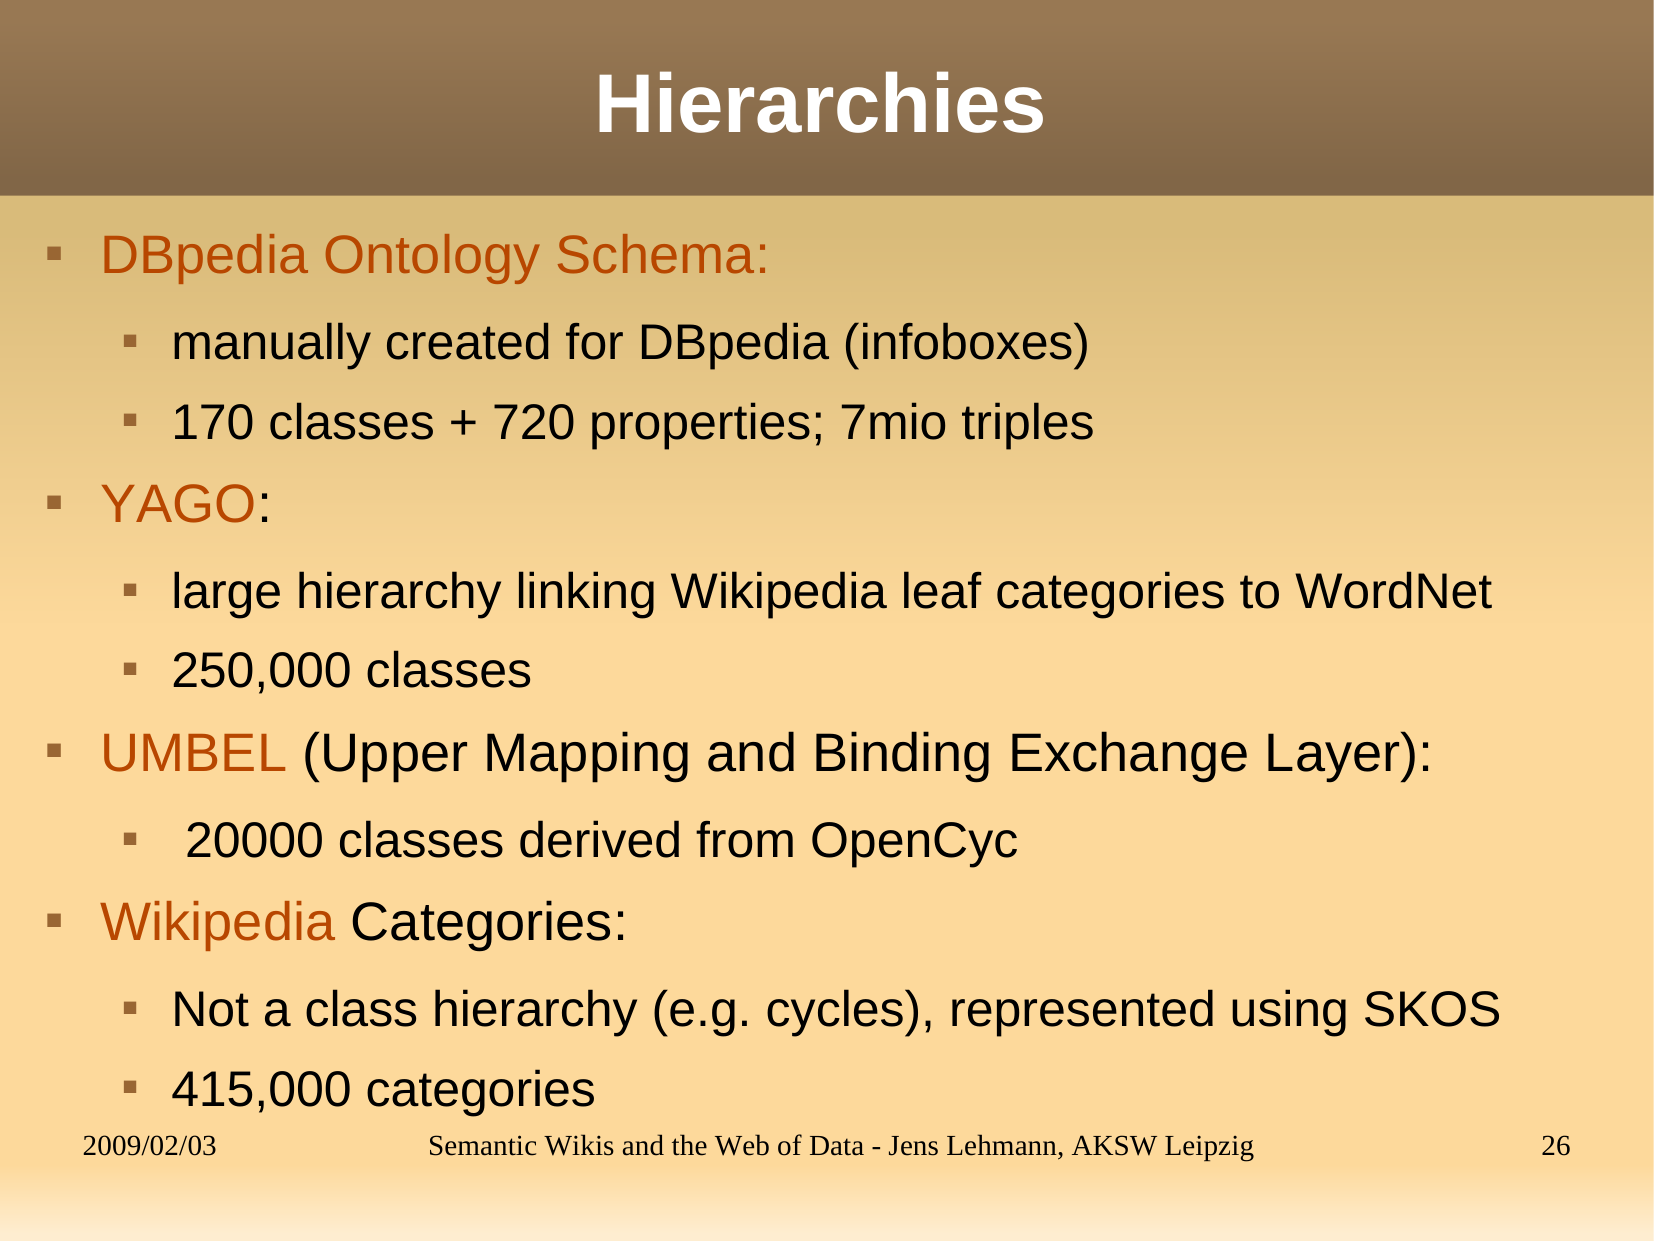

# Hierarchies
DBpedia Ontology Schema:
manually created for DBpedia (infoboxes)
170 classes + 720 properties; 7mio triples
YAGO:
large hierarchy linking Wikipedia leaf categories to WordNet
250,000 classes
UMBEL (Upper Mapping and Binding Exchange Layer):
 20000 classes derived from OpenCyc
Wikipedia Categories:
Not a class hierarchy (e.g. cycles), represented using SKOS
415,000 categories
2009/02/03
Semantic Wikis and the Web of Data - Jens Lehmann, AKSW Leipzig
26